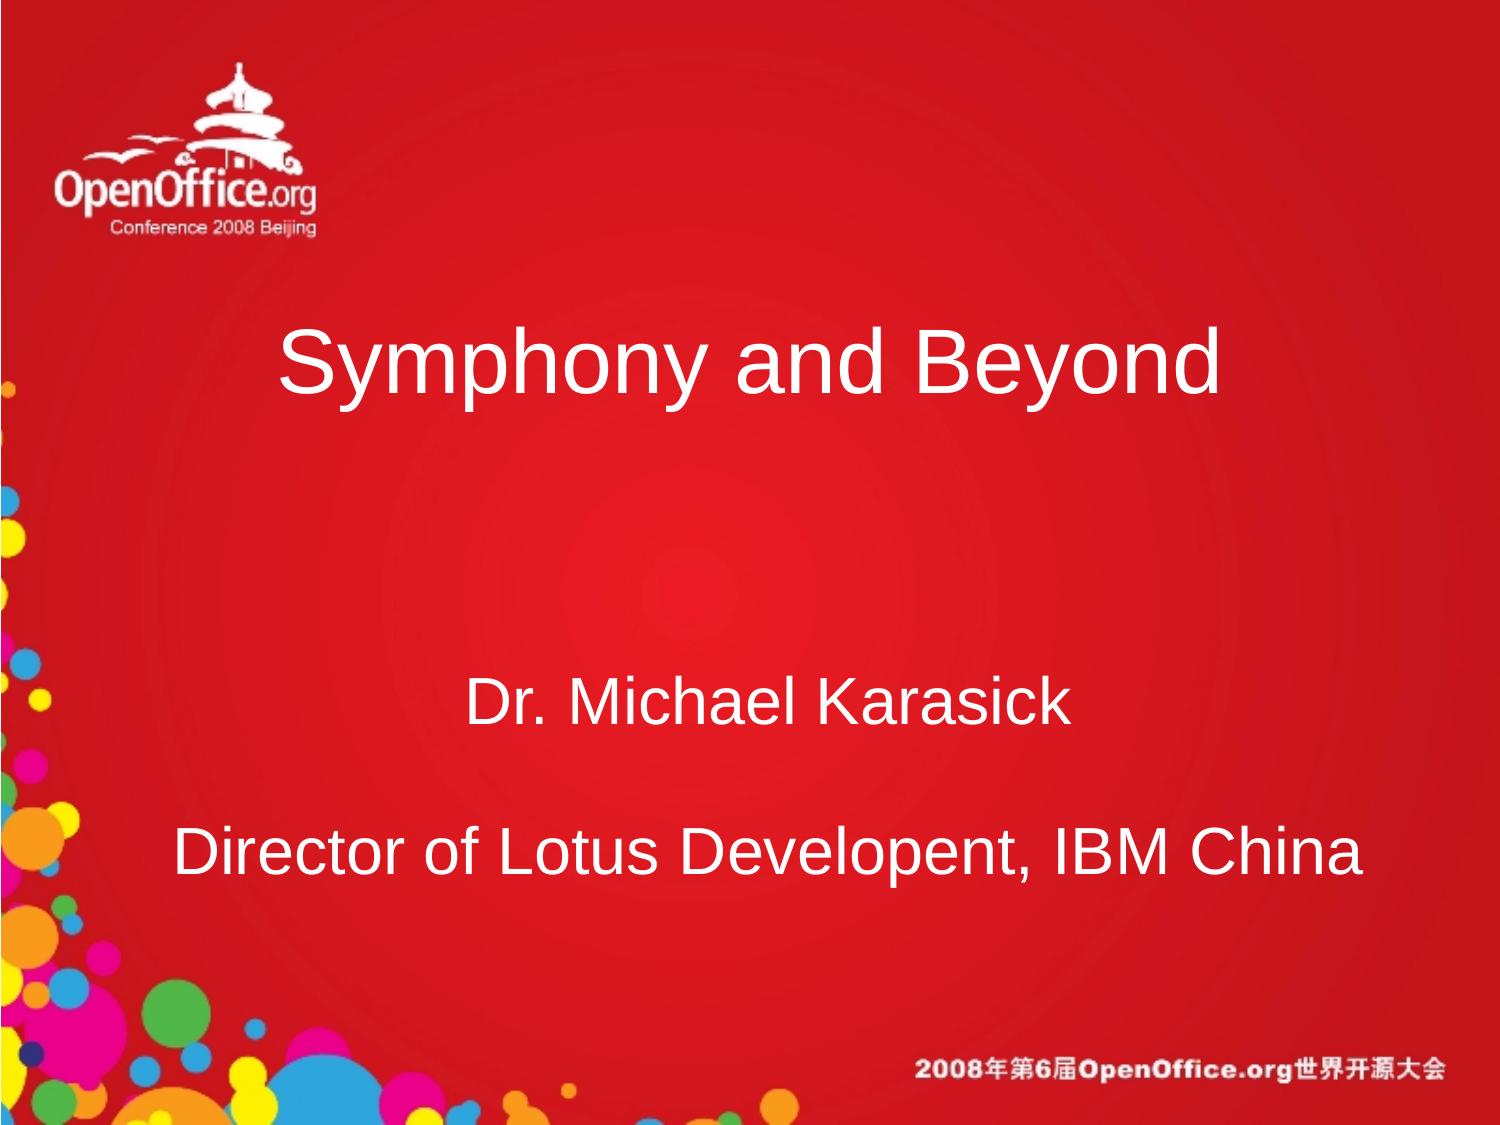

# Symphony and Beyond
Dr. Michael Karasick
Director of Lotus Developent, IBM China